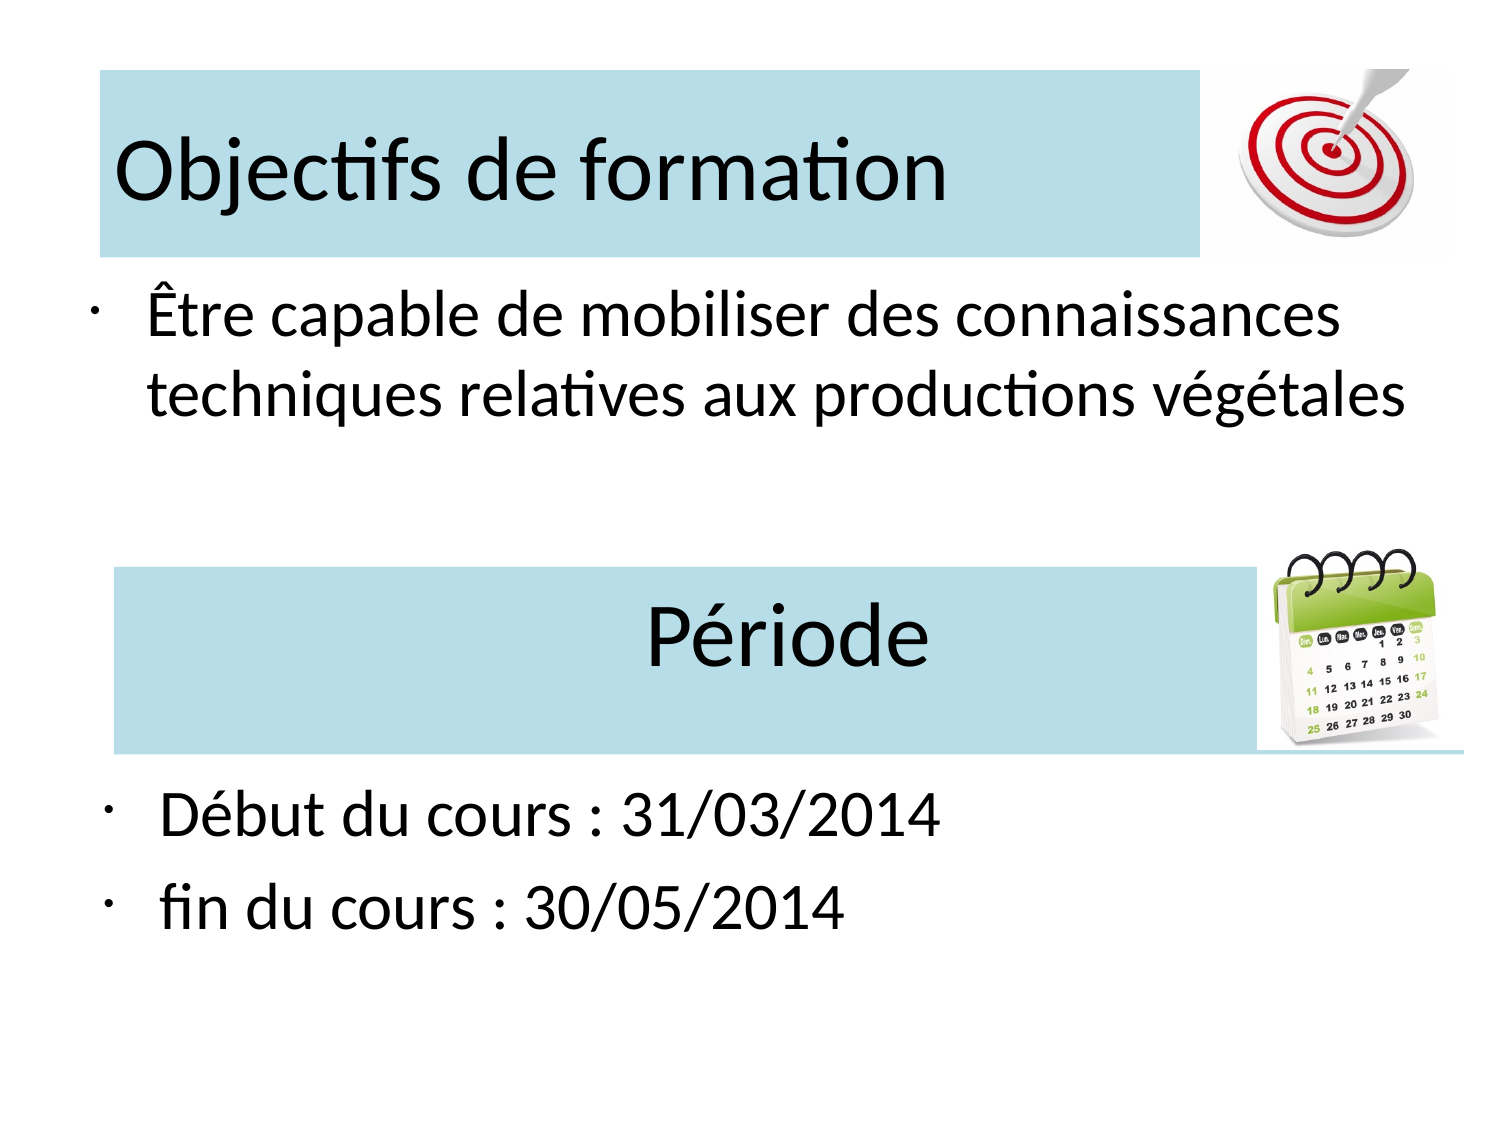

Objectifs de formation
Être capable de mobiliser des connaissances techniques relatives aux productions végétales
# Période
Début du cours : 31/03/2014
fin du cours : 30/05/2014